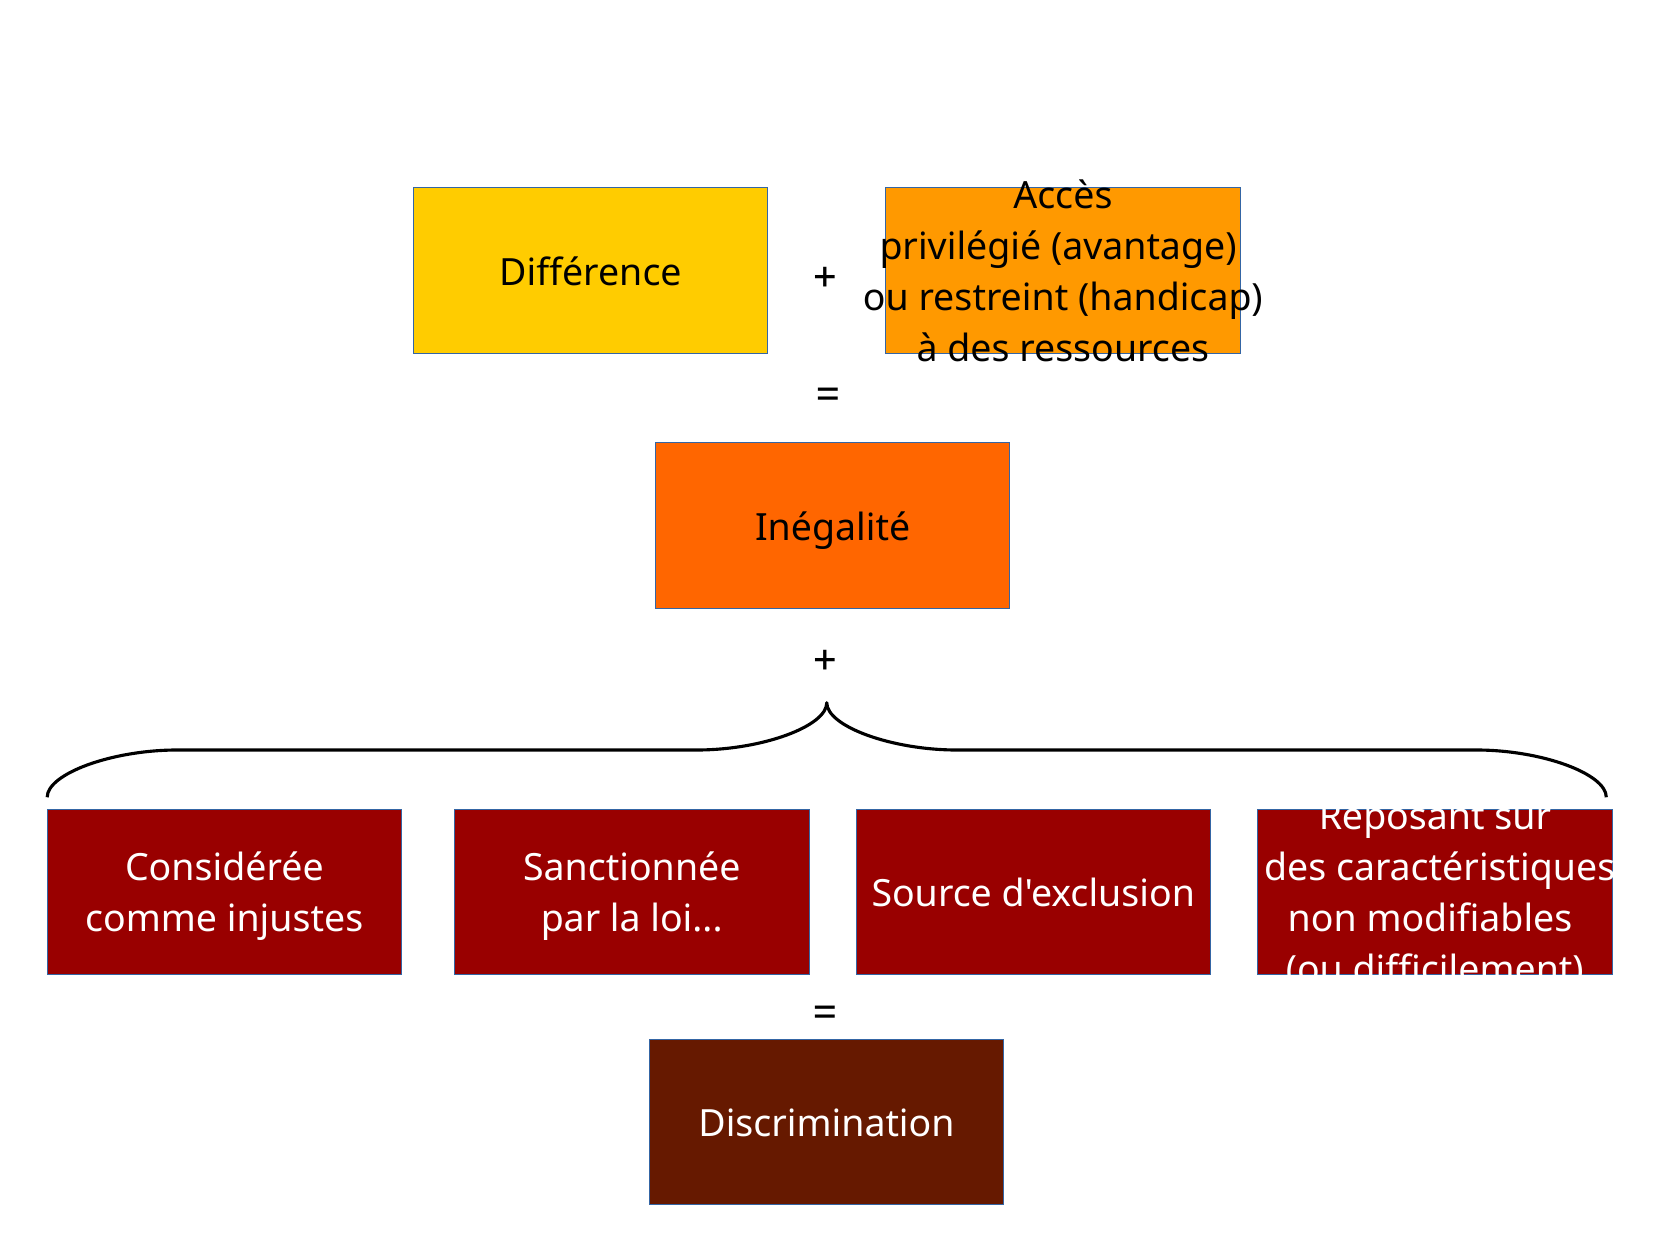

Différence
Accès
privilégié (avantage)
ou restreint (handicap)
à des ressources
+
=
Inégalité
+
Considérée
comme injustes
Sanctionnée
par la loi...
Source d'exclusion
Reposant sur
 des caractéristiques
non modifiables
(ou difficilement)
=
Discrimination